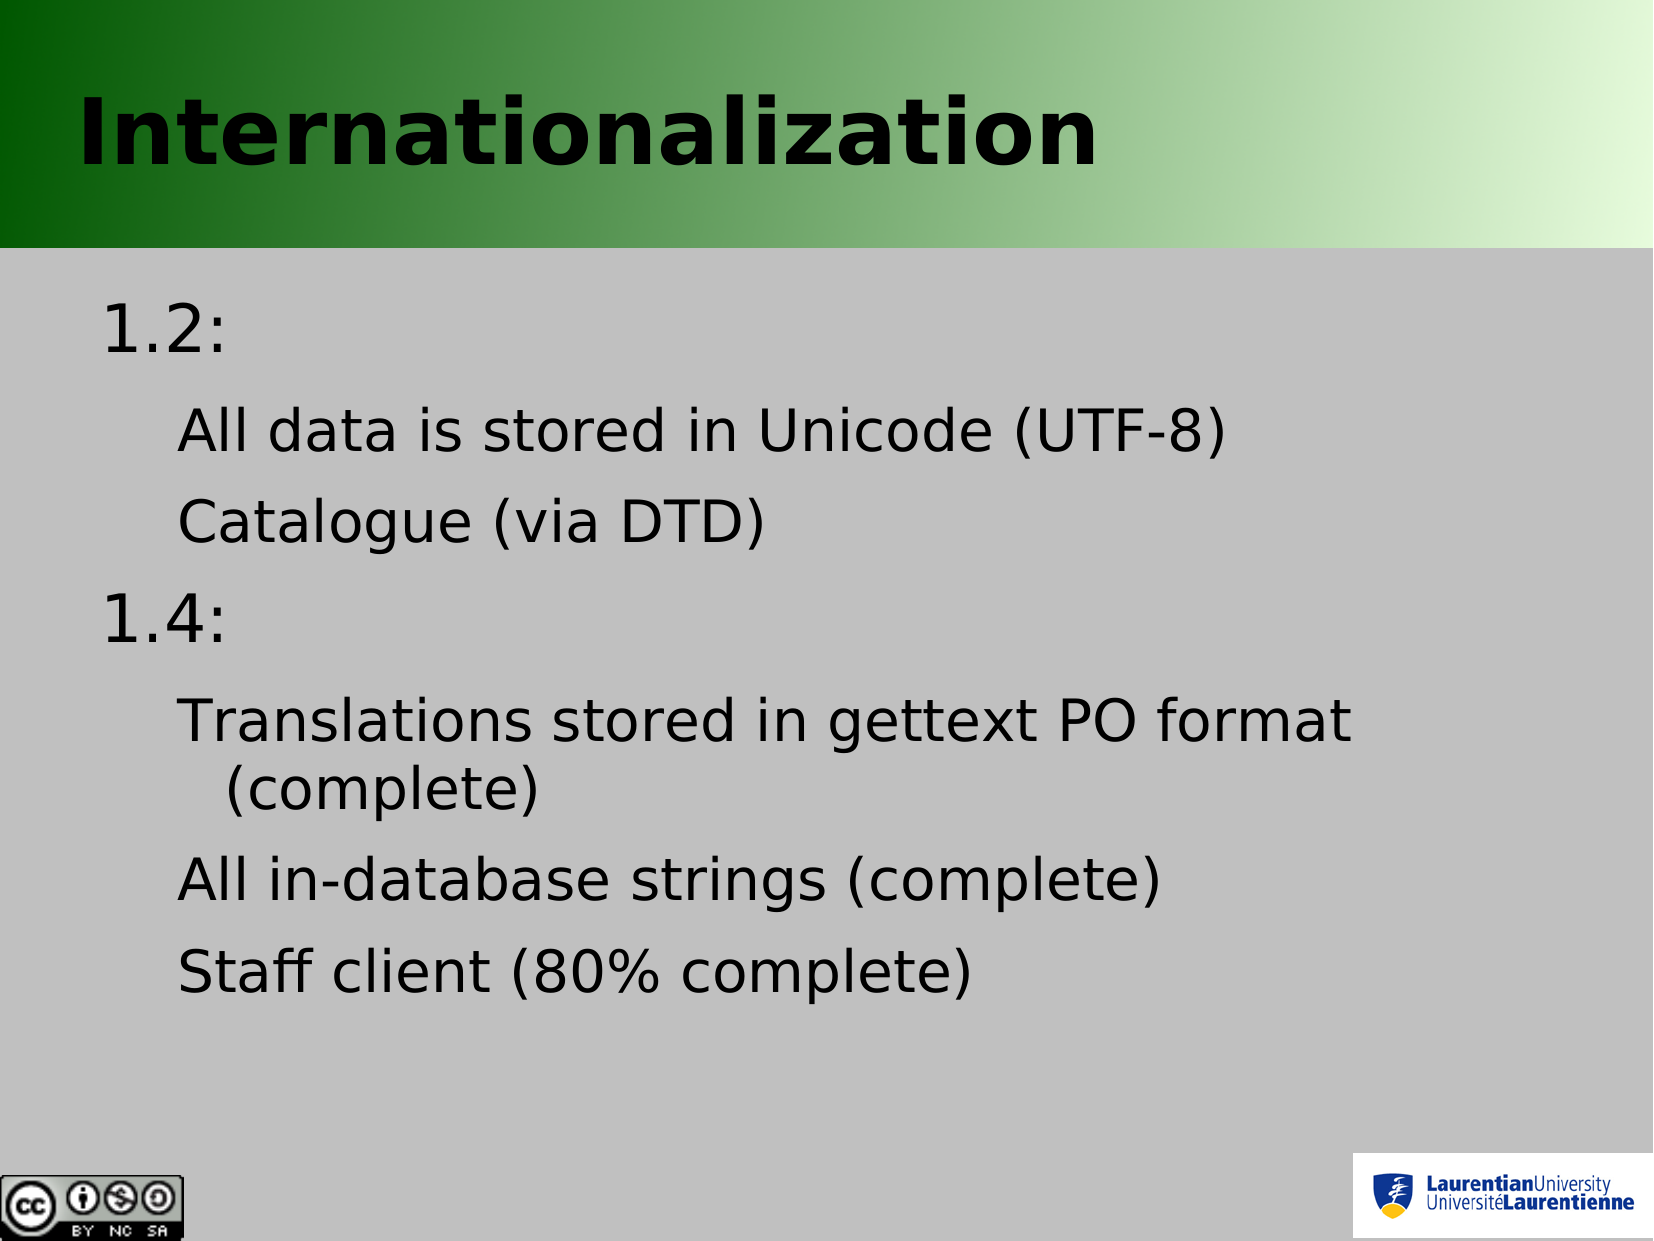

# Internationalization
1.2:
All data is stored in Unicode (UTF-8)
Catalogue (via DTD)
1.4:
Translations stored in gettext PO format (complete)
All in-database strings (complete)
Staff client (80% complete)